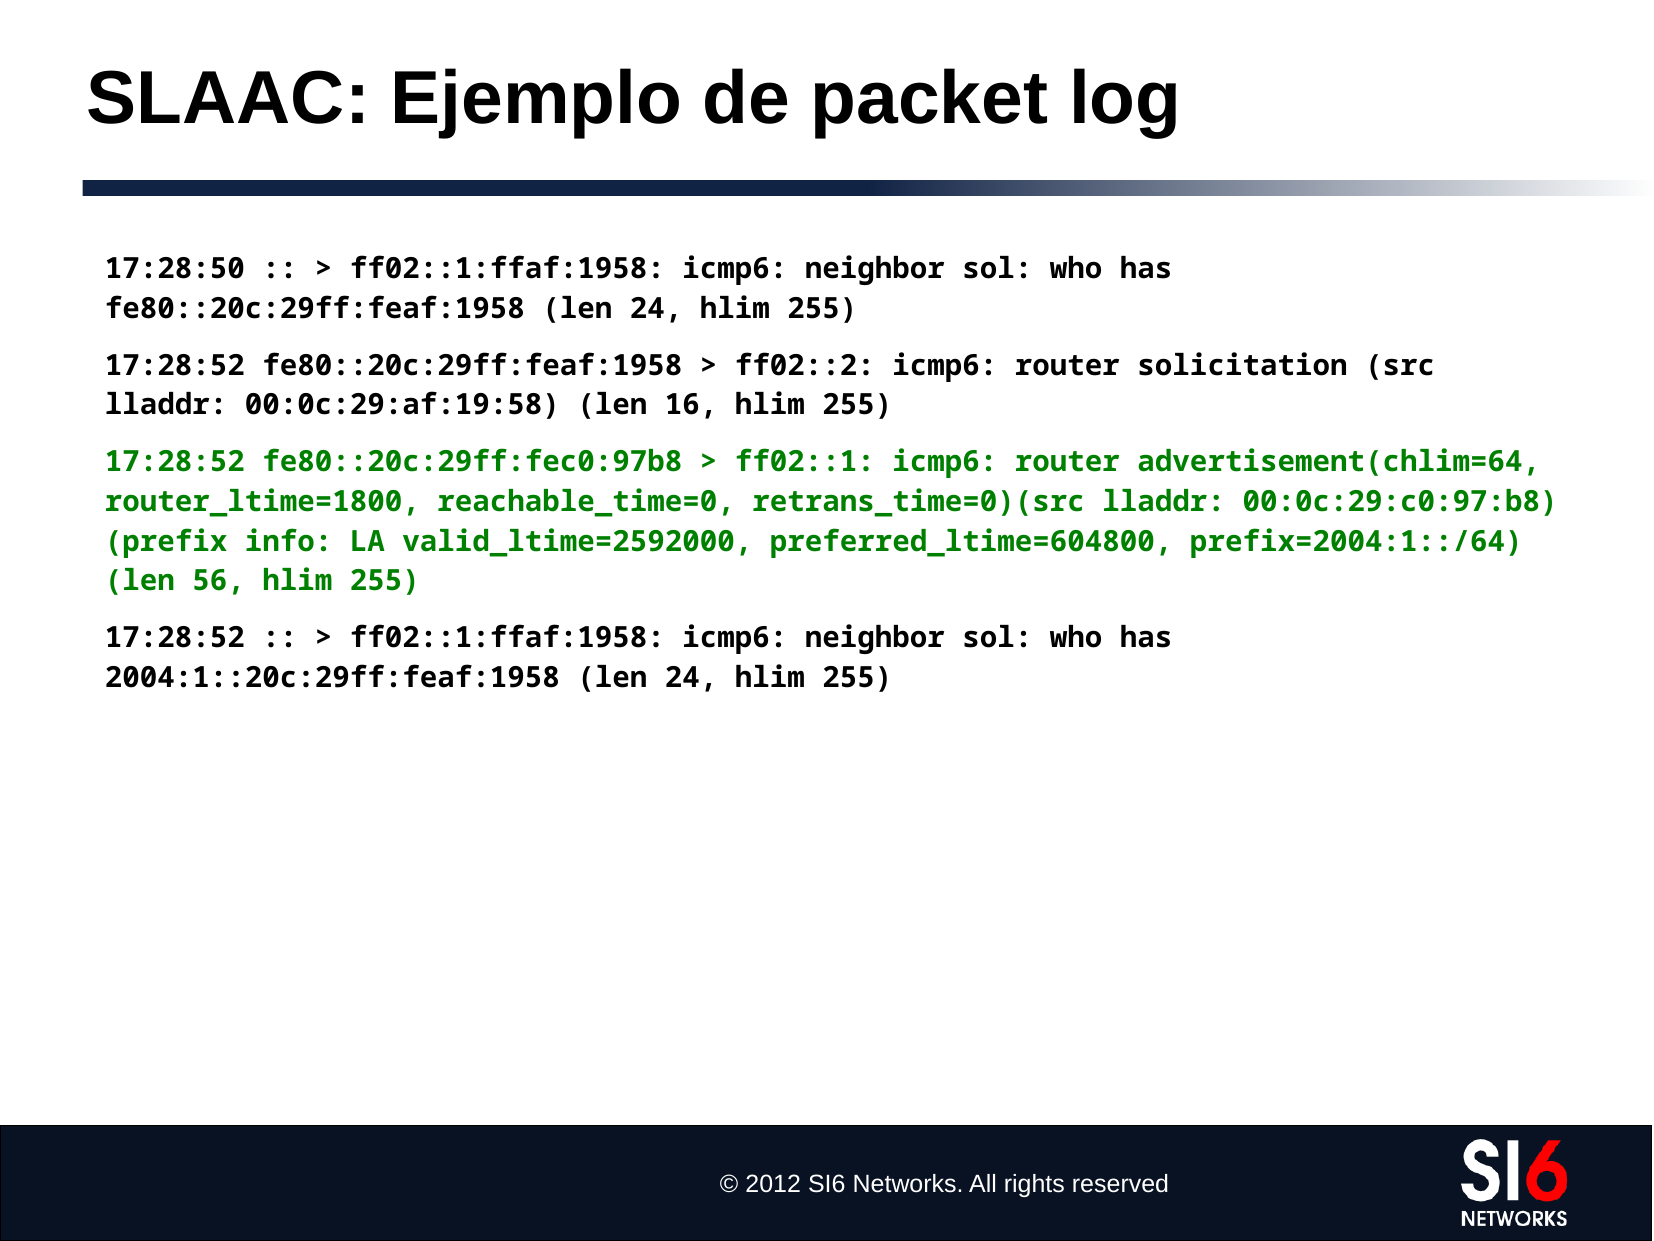

# SLAAC: Ejemplo de packet log
17:28:50 :: > ff02::1:ffaf:1958: icmp6: neighbor sol: who has fe80::20c:29ff:feaf:1958 (len 24, hlim 255)
17:28:52 fe80::20c:29ff:feaf:1958 > ff02::2: icmp6: router solicitation (src lladdr: 00:0c:29:af:19:58) (len 16, hlim 255)
17:28:52 fe80::20c:29ff:fec0:97b8 > ff02::1: icmp6: router advertisement(chlim=64, router_ltime=1800, reachable_time=0, retrans_time=0)(src lladdr: 00:0c:29:c0:97:b8)(prefix info: LA valid_ltime=2592000, preferred_ltime=604800, prefix=2004:1::/64) (len 56, hlim 255)
17:28:52 :: > ff02::1:ffaf:1958: icmp6: neighbor sol: who has 2004:1::20c:29ff:feaf:1958 (len 24, hlim 255)